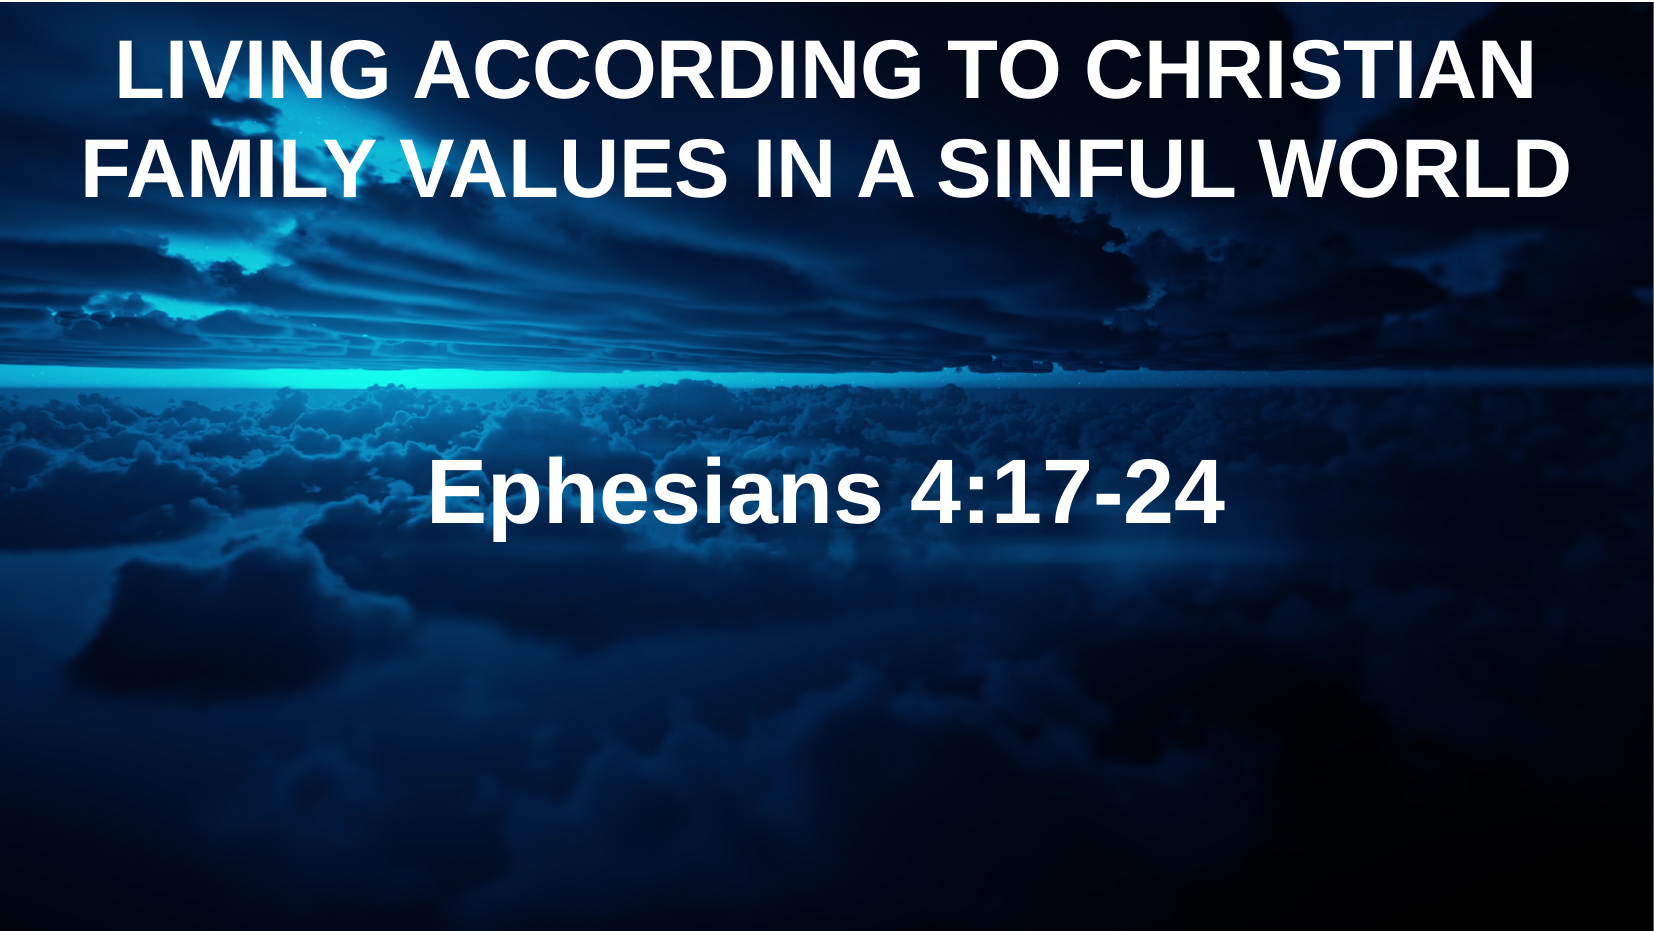

LIVING ACCORDING TO CHRISTIAN FAMILY VALUES IN A SINFUL WORLD
Ephesians 4:17-24